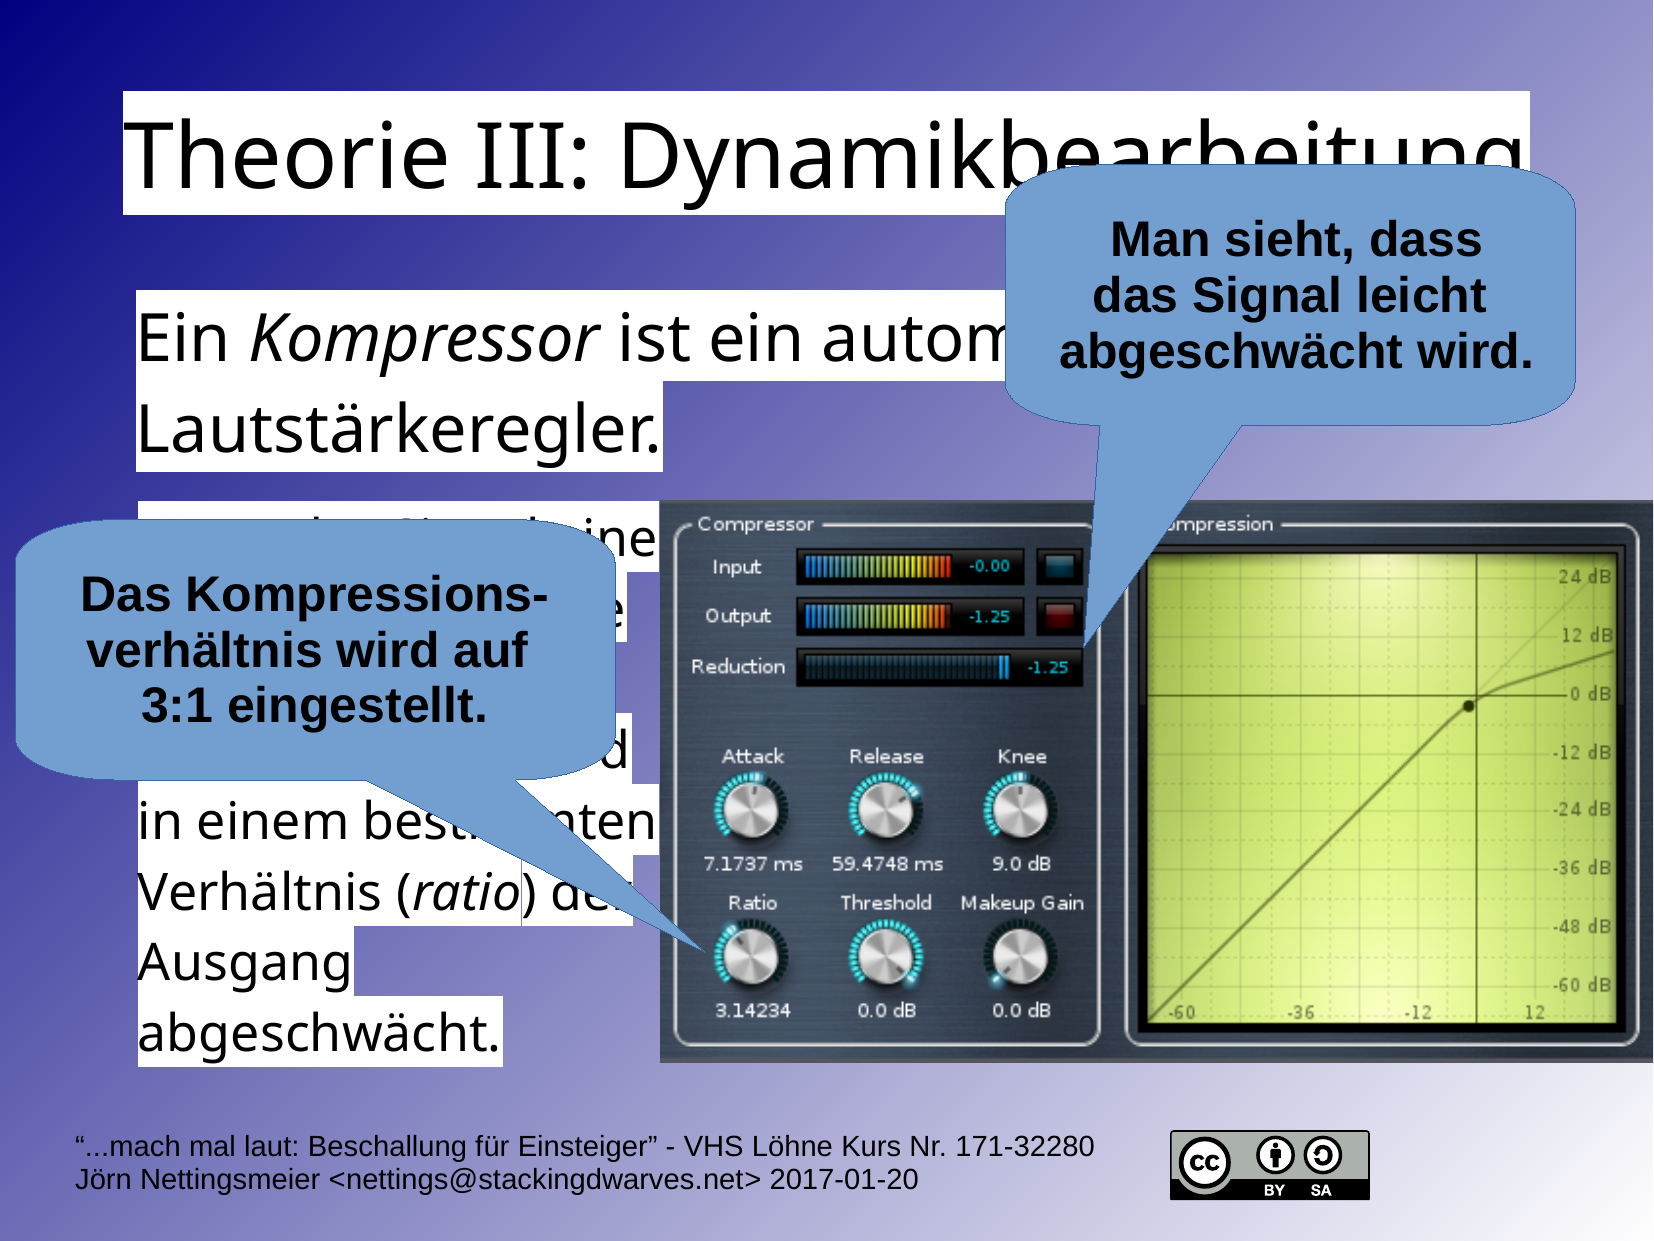

# Theorie III: Dynamikbearbeitung
 Man sieht, dass
das Signal leicht
 abgeschwächt wird.
Ein Kompressor ist ein automatischer Lautstärkeregler.
Wenn das Signal eine bestimmte Schwelle (engl. threshold) überschreithet, wird in einem bestimmten Verhältnis (ratio) der Ausgang abgeschwächt.
Das Kompressions-
verhältnis wird auf
3:1 eingestellt.